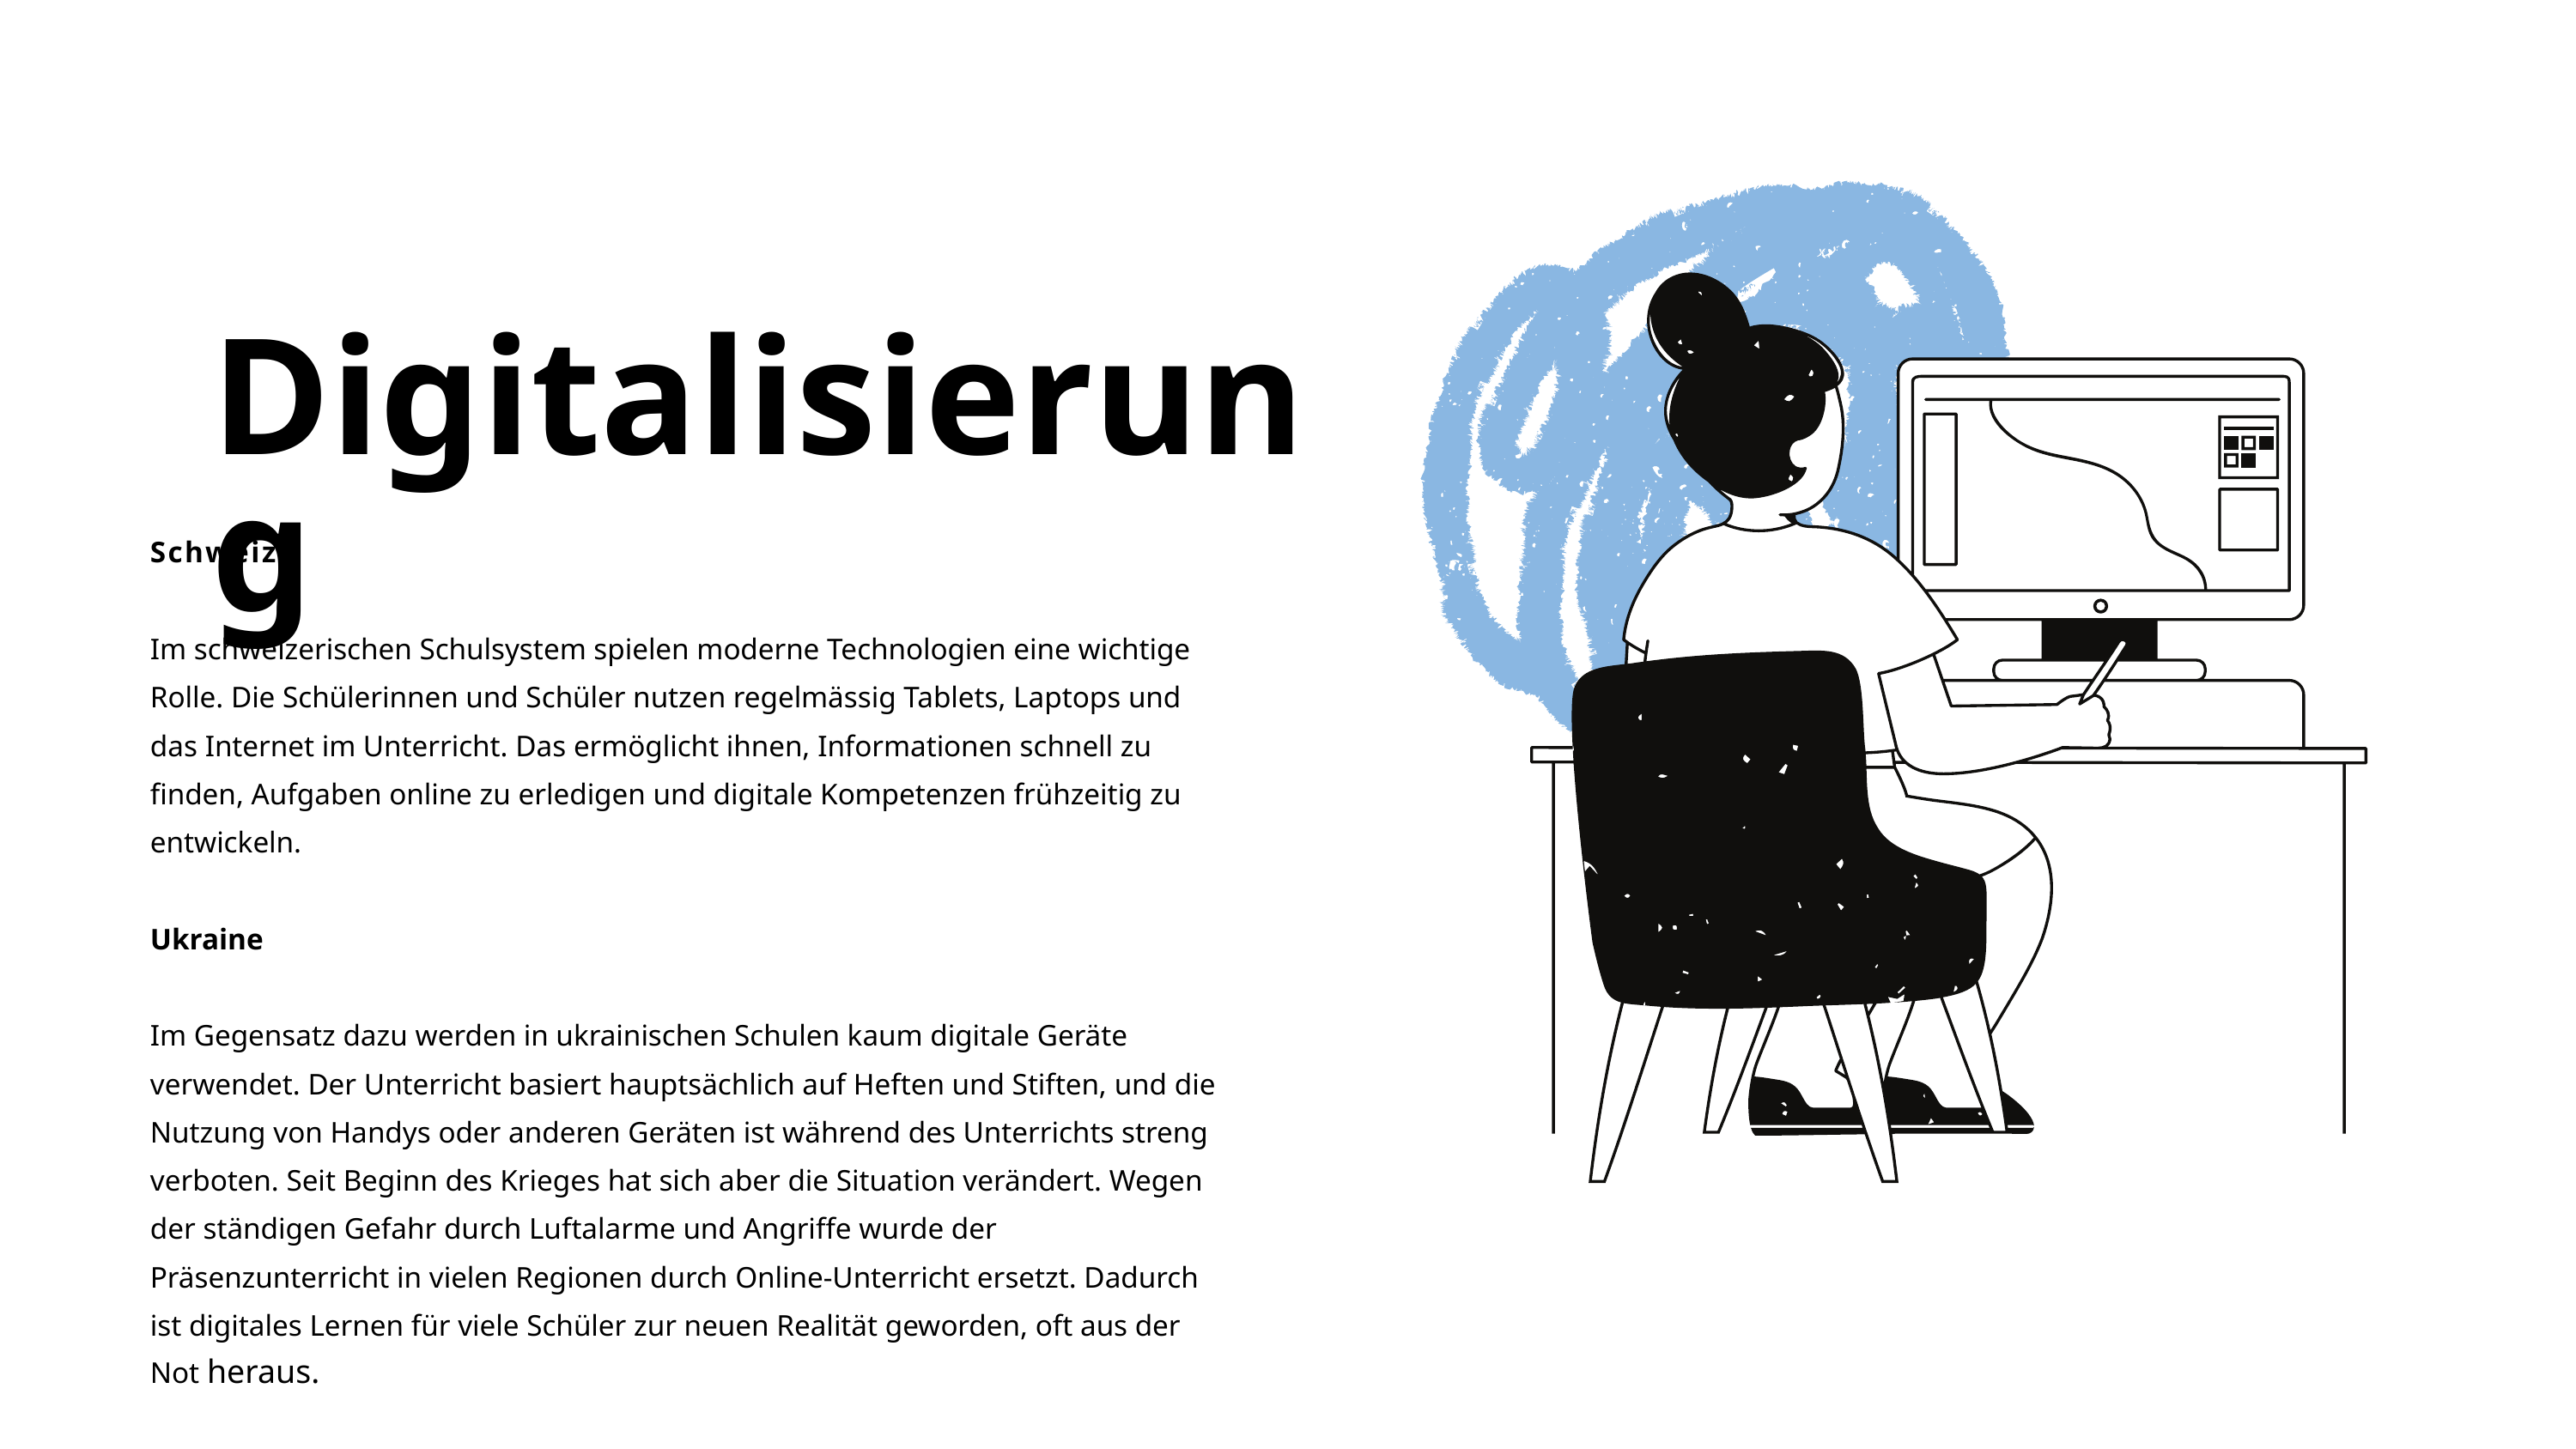

Digitalisierung
Schweiz
Im schweizerischen Schulsystem spielen moderne Technologien eine wichtige Rolle. Die Schülerinnen und Schüler nutzen regelmässig Tablets, Laptops und das Internet im Unterricht. Das ermöglicht ihnen, Informationen schnell zu finden, Aufgaben online zu erledigen und digitale Kompetenzen frühzeitig zu entwickeln.
Ukraine
Im Gegensatz dazu werden in ukrainischen Schulen kaum digitale Geräte verwendet. Der Unterricht basiert hauptsächlich auf Heften und Stiften, und die Nutzung von Handys oder anderen Geräten ist während des Unterrichts streng verboten. Seit Beginn des Krieges hat sich aber die Situation verändert. Wegen der ständigen Gefahr durch Luftalarme und Angriffe wurde der Präsenzunterricht in vielen Regionen durch Online-Unterricht ersetzt. Dadurch ist digitales Lernen für viele Schüler zur neuen Realität geworden, oft aus der Not heraus.